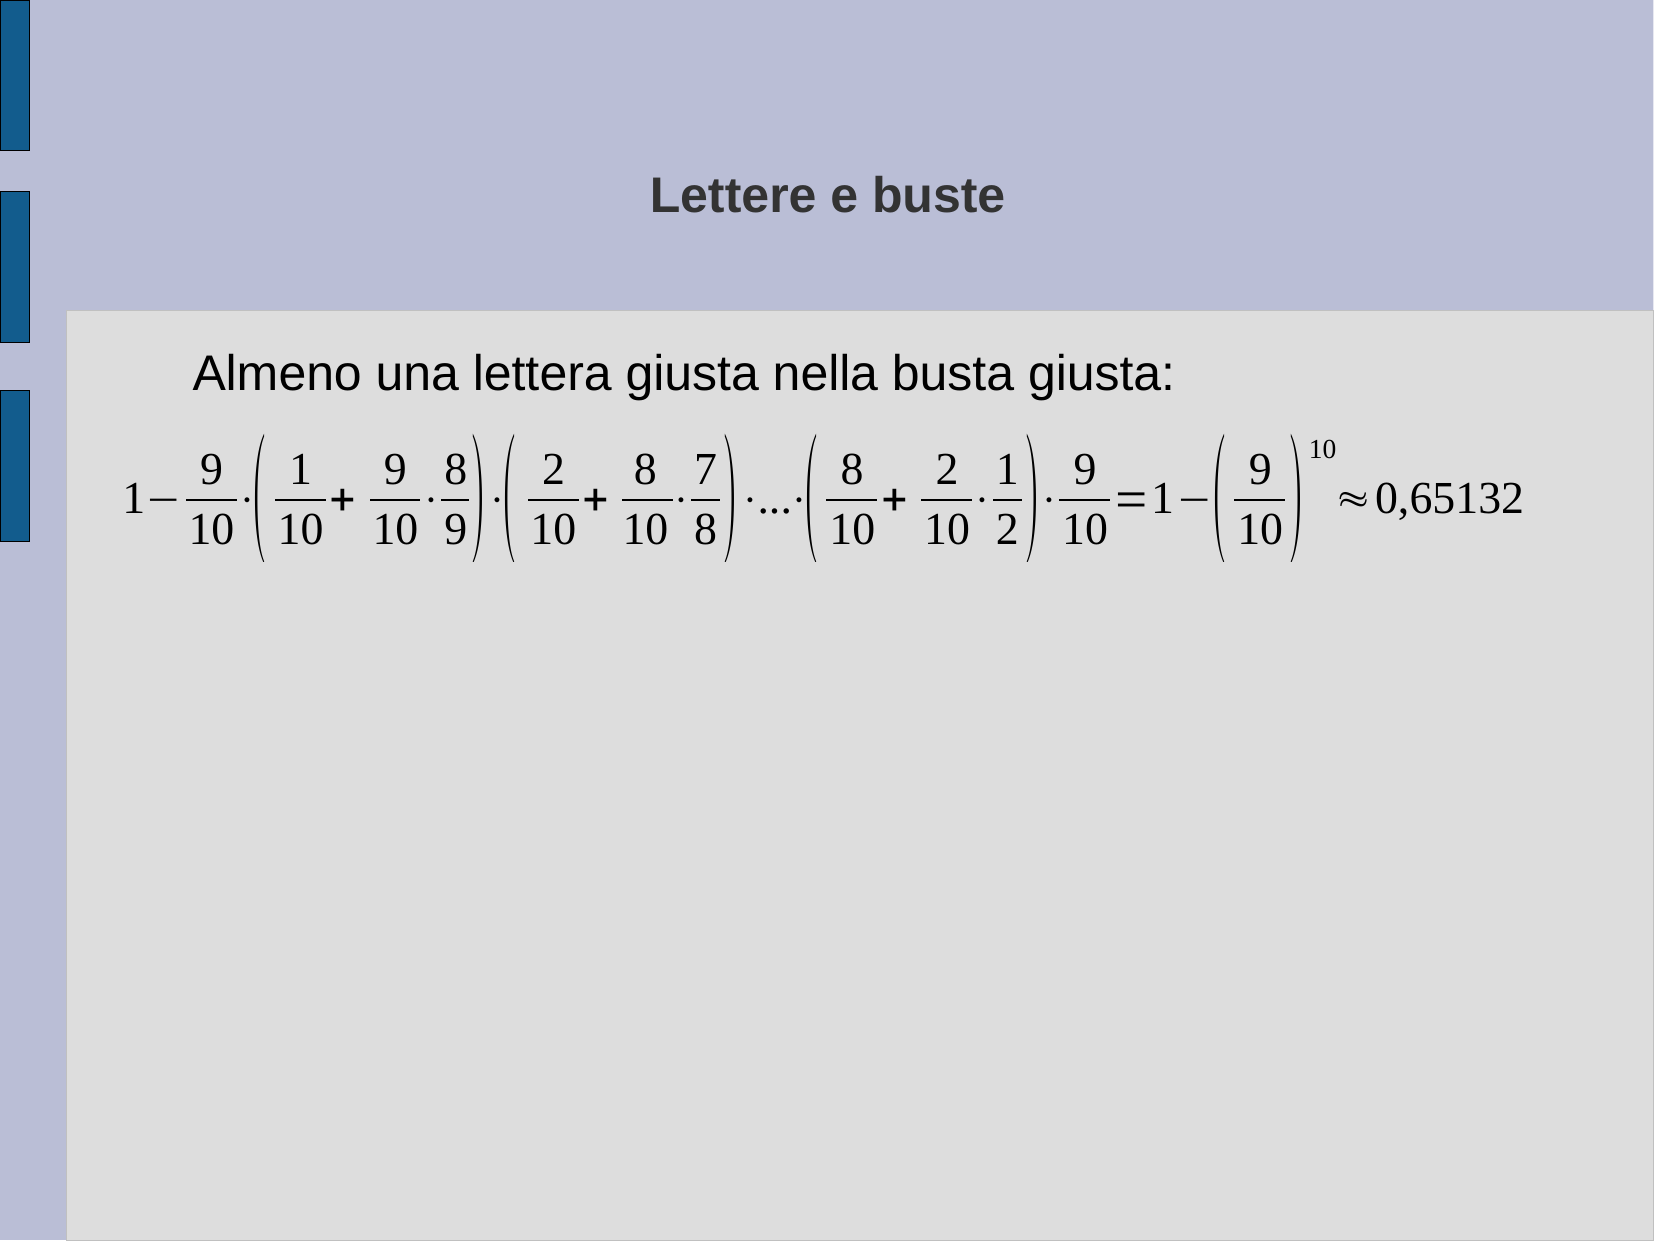

# Lettere e buste
Almeno una lettera giusta nella busta giusta: